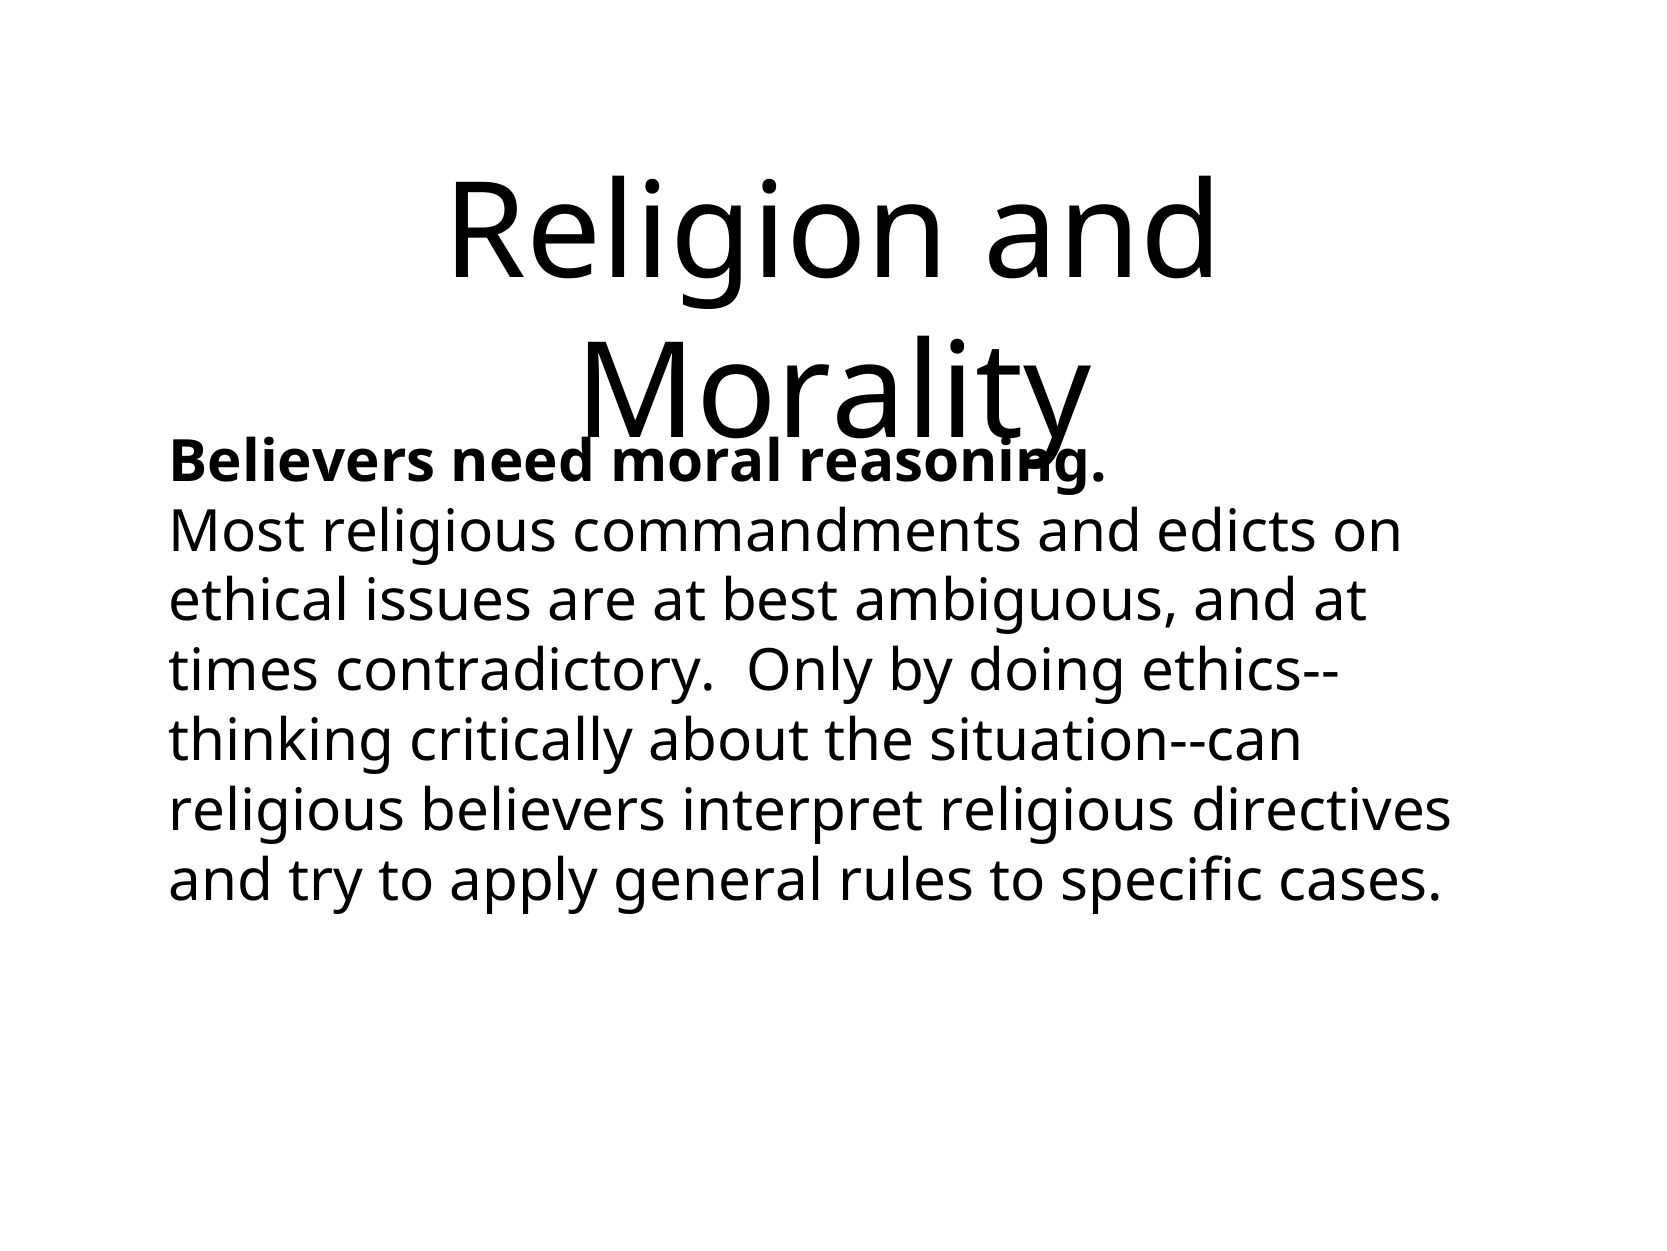

# Religion and Morality
Believers need moral reasoning.
Most religious commandments and edicts on ethical issues are at best ambiguous, and at times contradictory. Only by doing ethics--thinking critically about the situation--can religious believers interpret religious directives and try to apply general rules to specific cases.